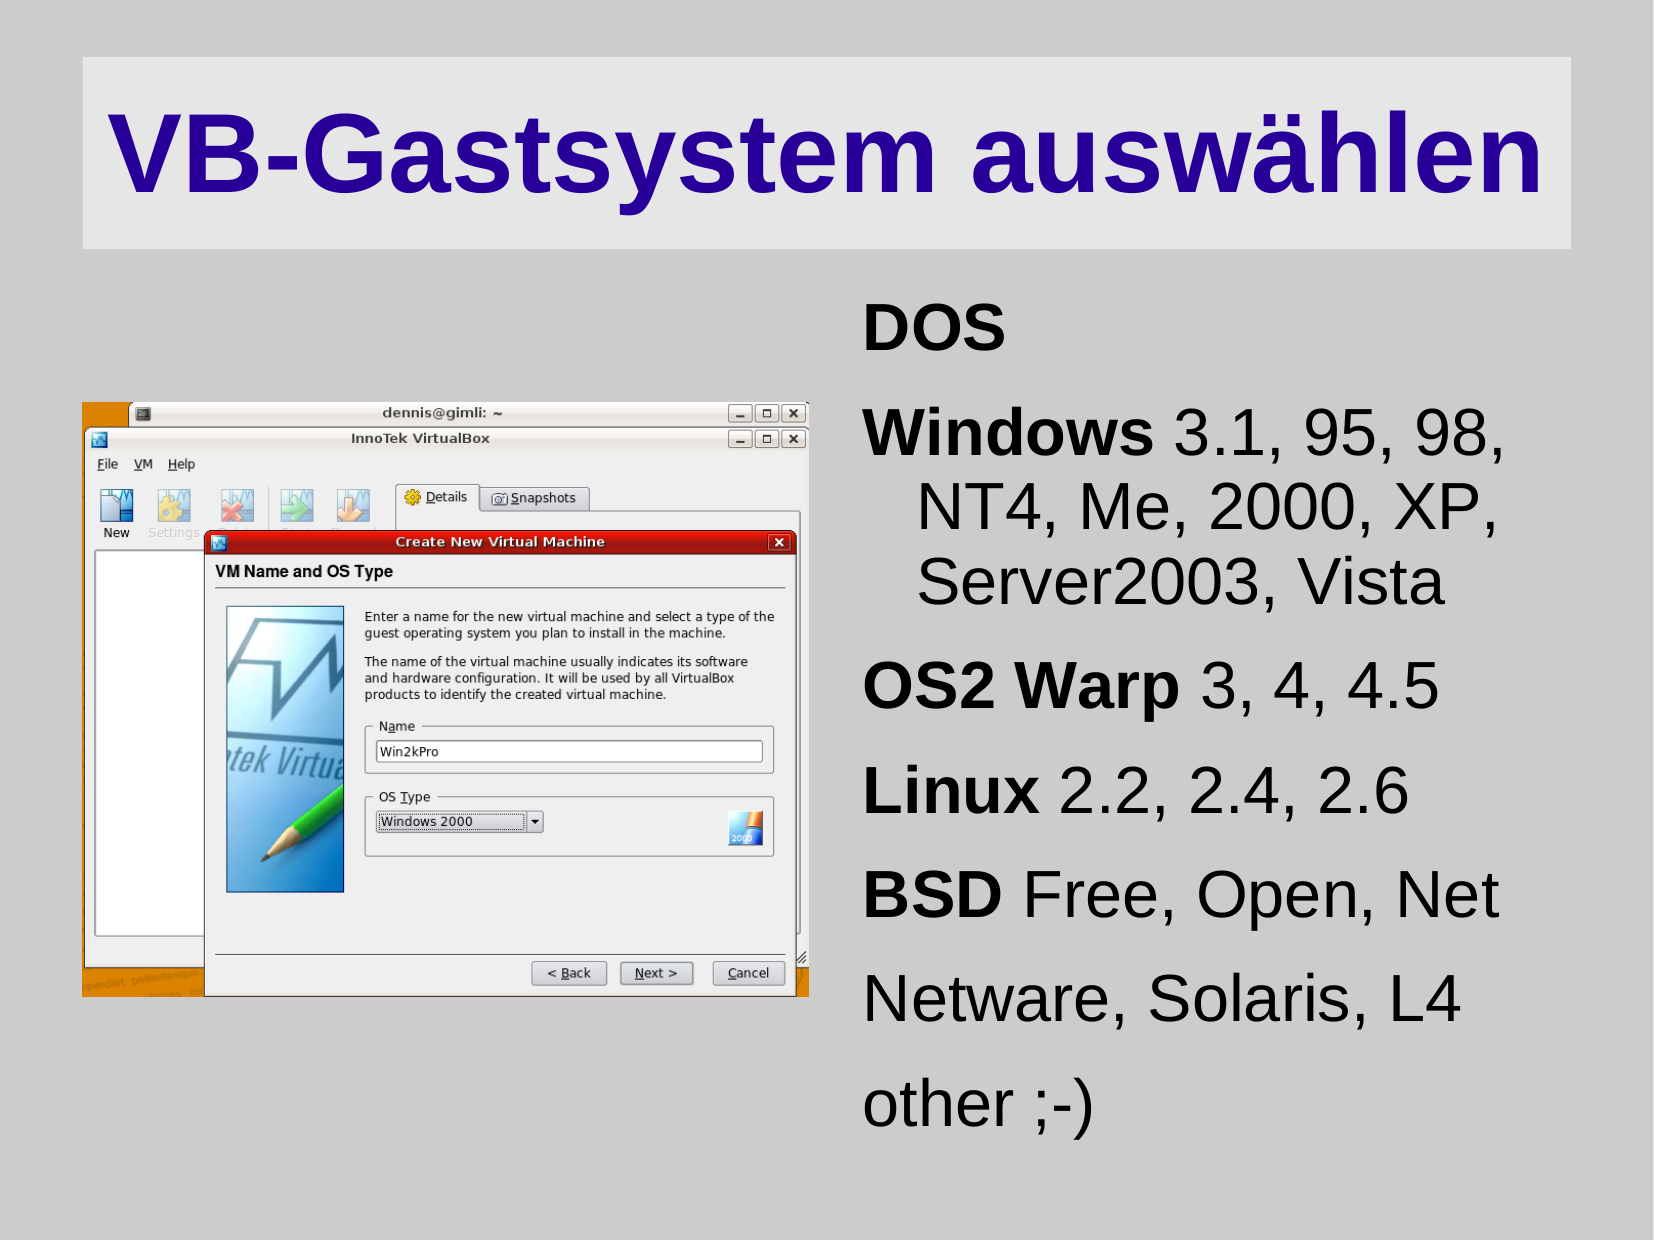

# VB-Gastsystem auswählen
DOS
Windows 3.1, 95, 98, NT4, Me, 2000, XP, Server2003, Vista
OS2 Warp 3, 4, 4.5
Linux 2.2, 2.4, 2.6
BSD Free, Open, Net
Netware, Solaris, L4
other ;-)